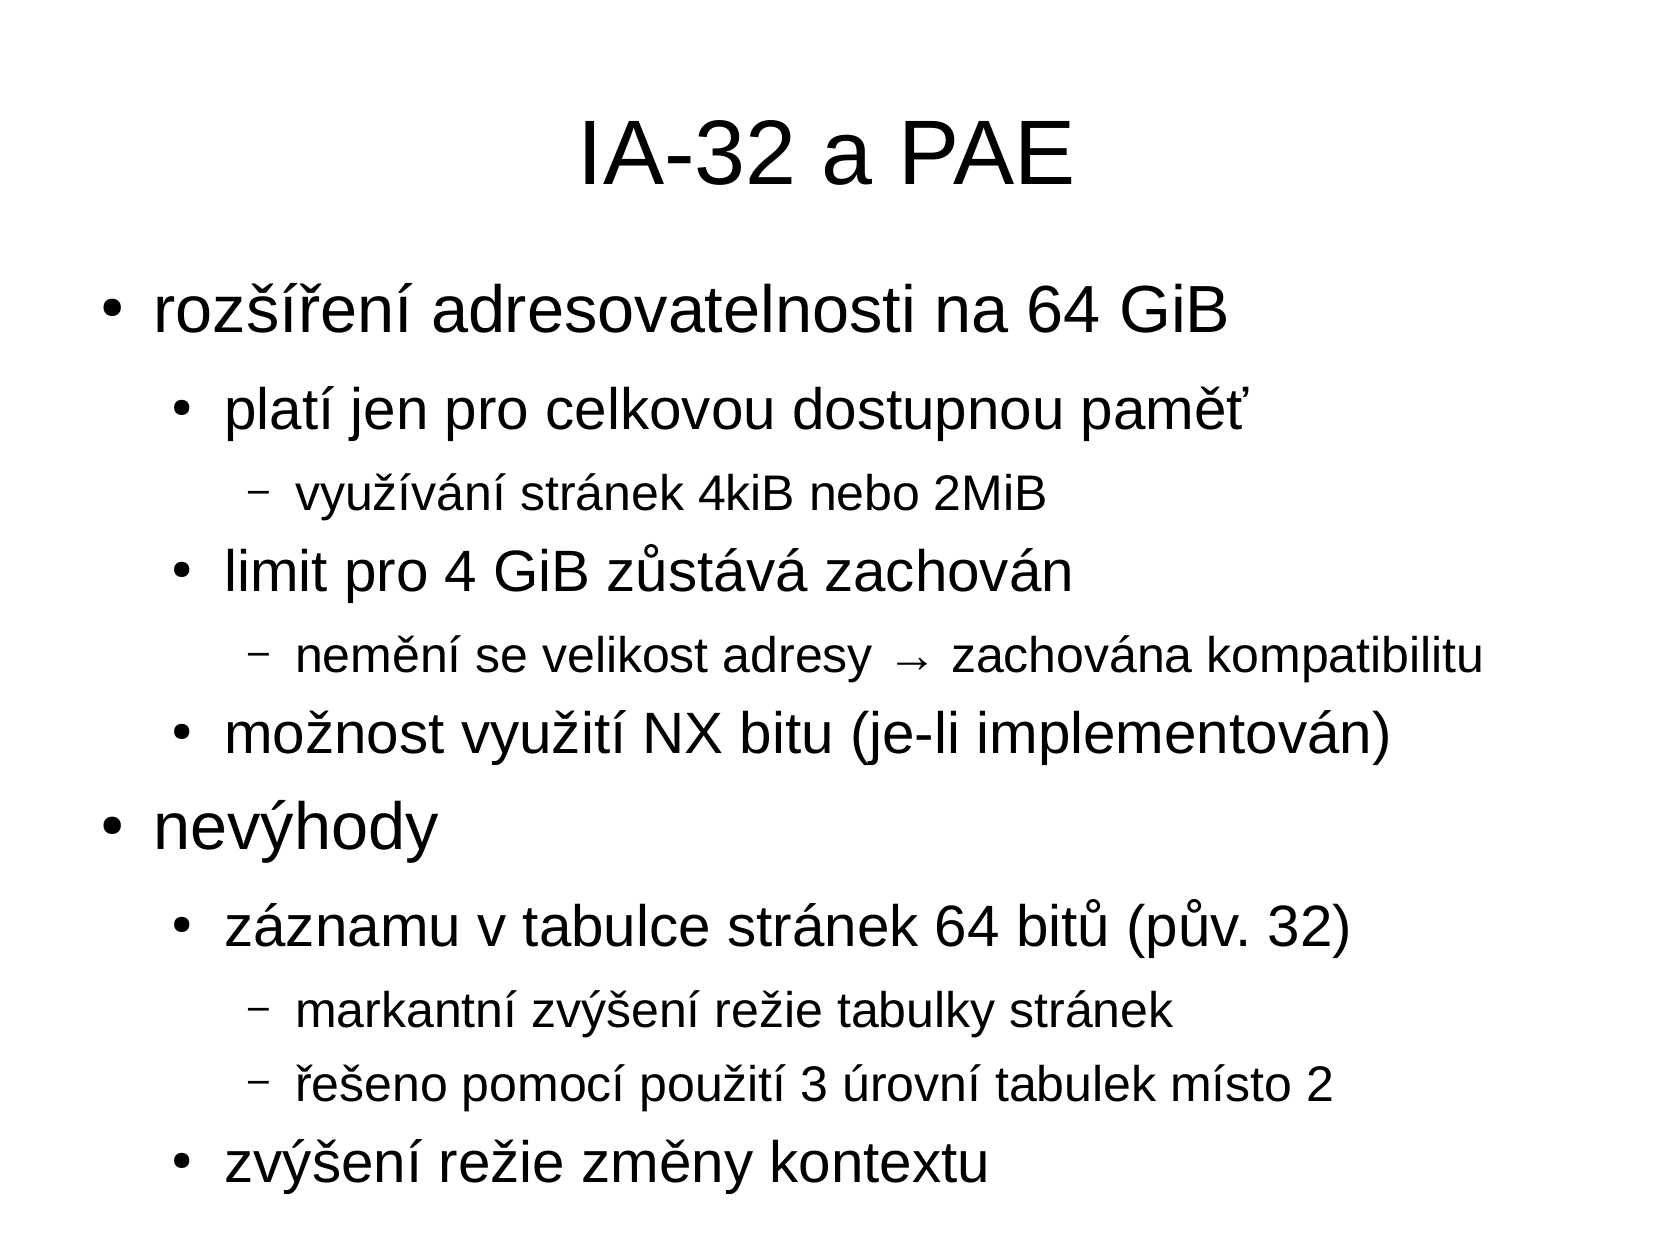

# IA-32 a PAE
rozšíření adresovatelnosti na 64 GiB
platí jen pro celkovou dostupnou paměť
využívání stránek 4kiB nebo 2MiB
limit pro 4 GiB zůstává zachován
nemění se velikost adresy → zachována kompatibilitu
možnost využití NX bitu (je-li implementován)
nevýhody
záznamu v tabulce stránek 64 bitů (pův. 32)
markantní zvýšení režie tabulky stránek
řešeno pomocí použití 3 úrovní tabulek místo 2
zvýšení režie změny kontextu